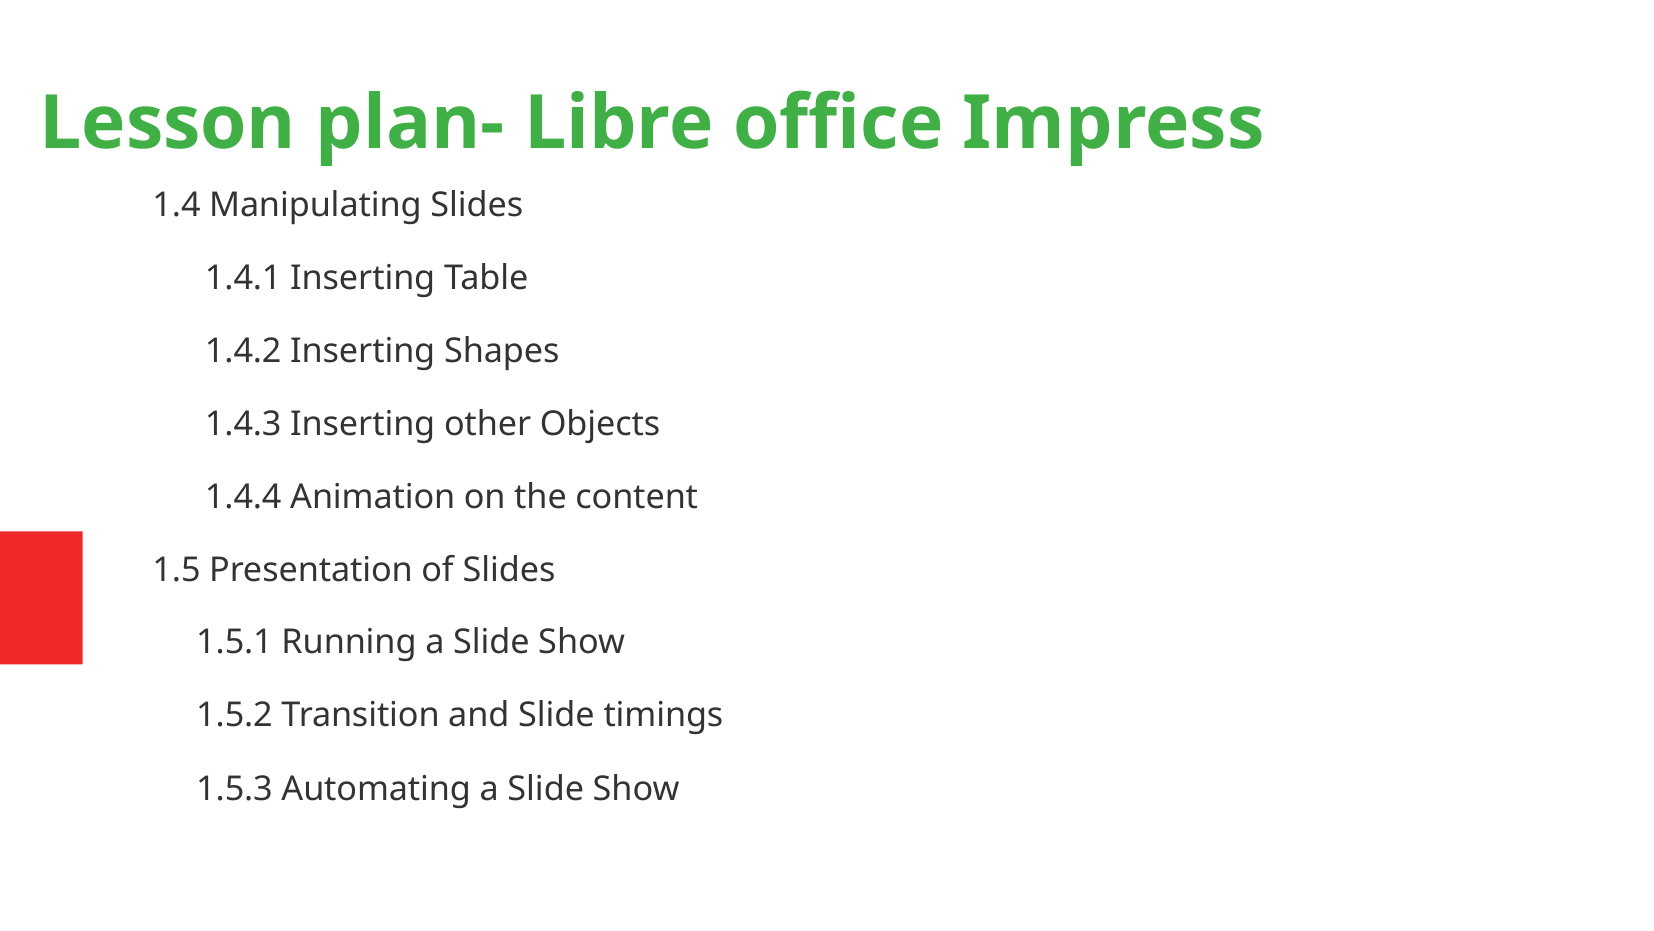

# Lesson plan- Libre office Impress
1.4 Manipulating Slides
 1.4.1 Inserting Table
 1.4.2 Inserting Shapes
 1.4.3 Inserting other Objects
 1.4.4 Animation on the content
1.5 Presentation of Slides
 1.5.1 Running a Slide Show
 1.5.2 Transition and Slide timings
 1.5.3 Automating a Slide Show